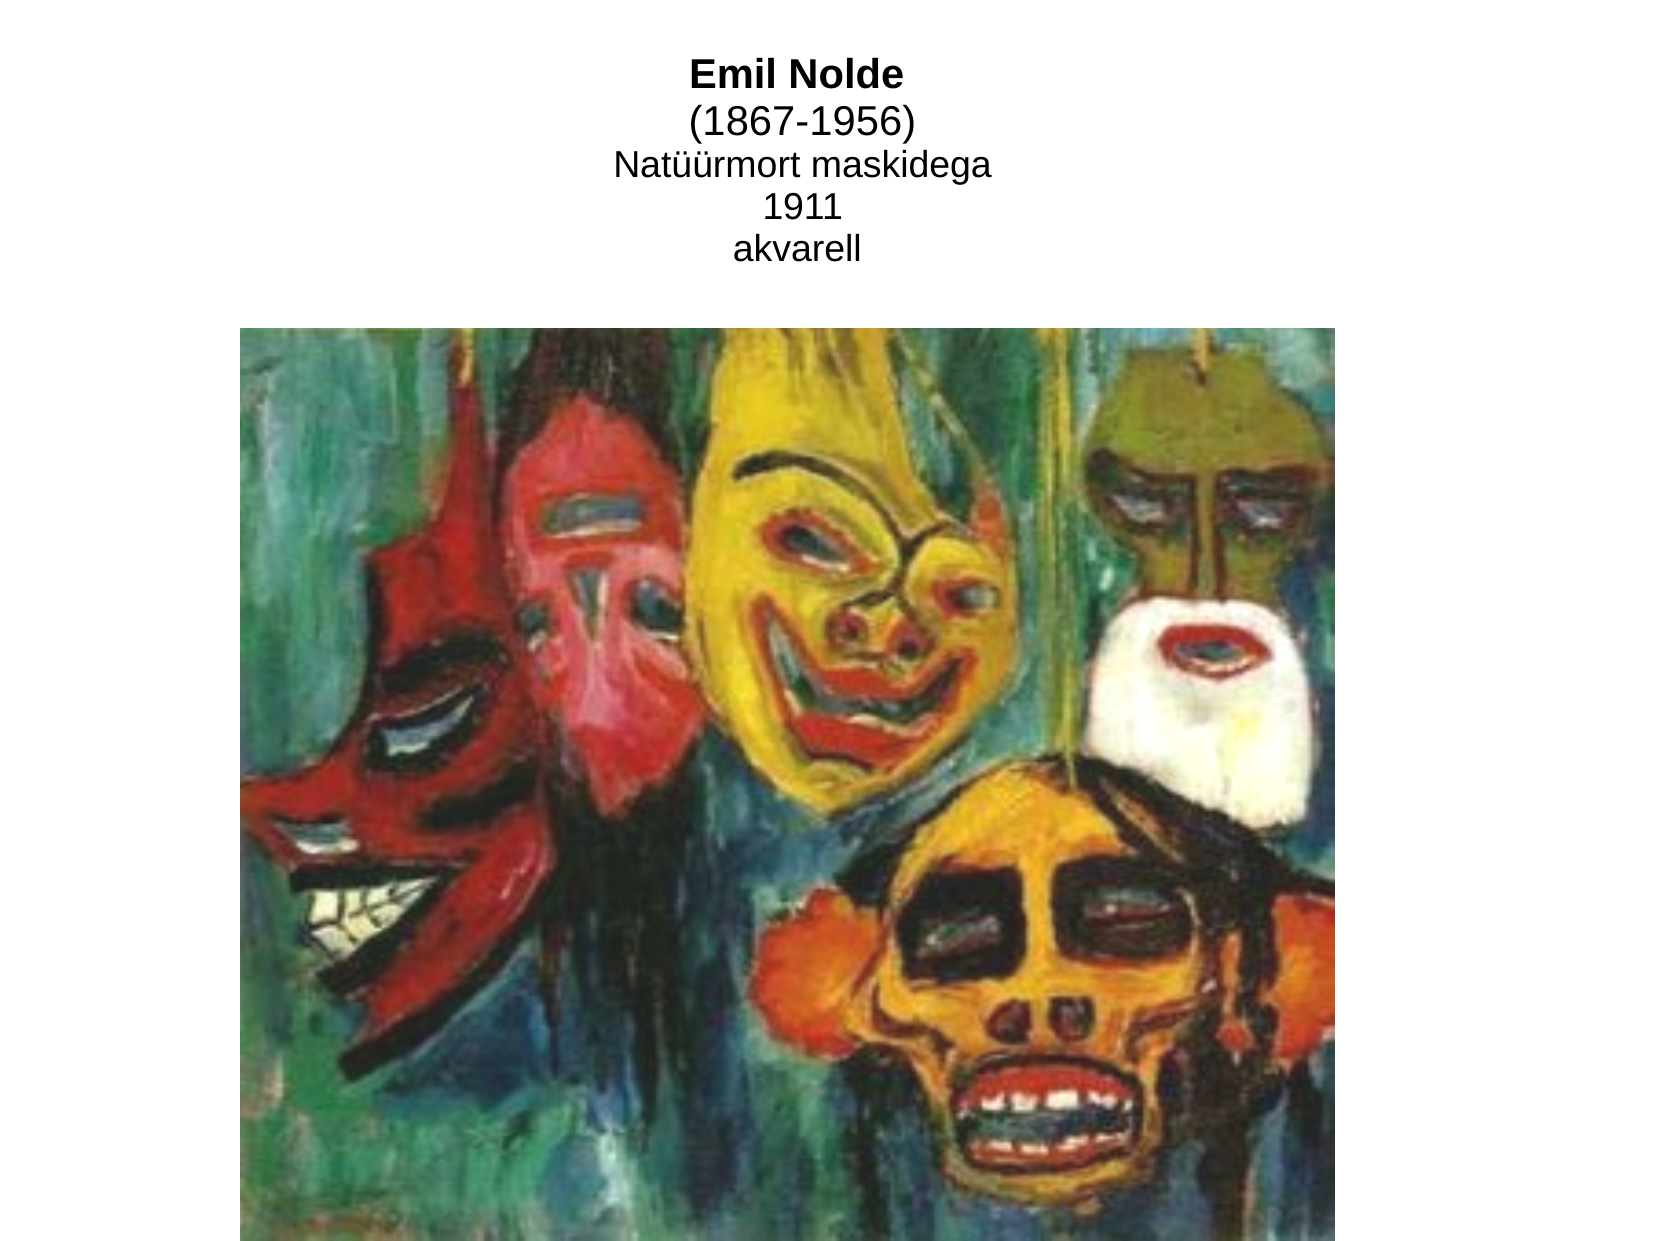

# Emil Nolde (1867-1956) Natüürmort maskidega 1911 akvarell